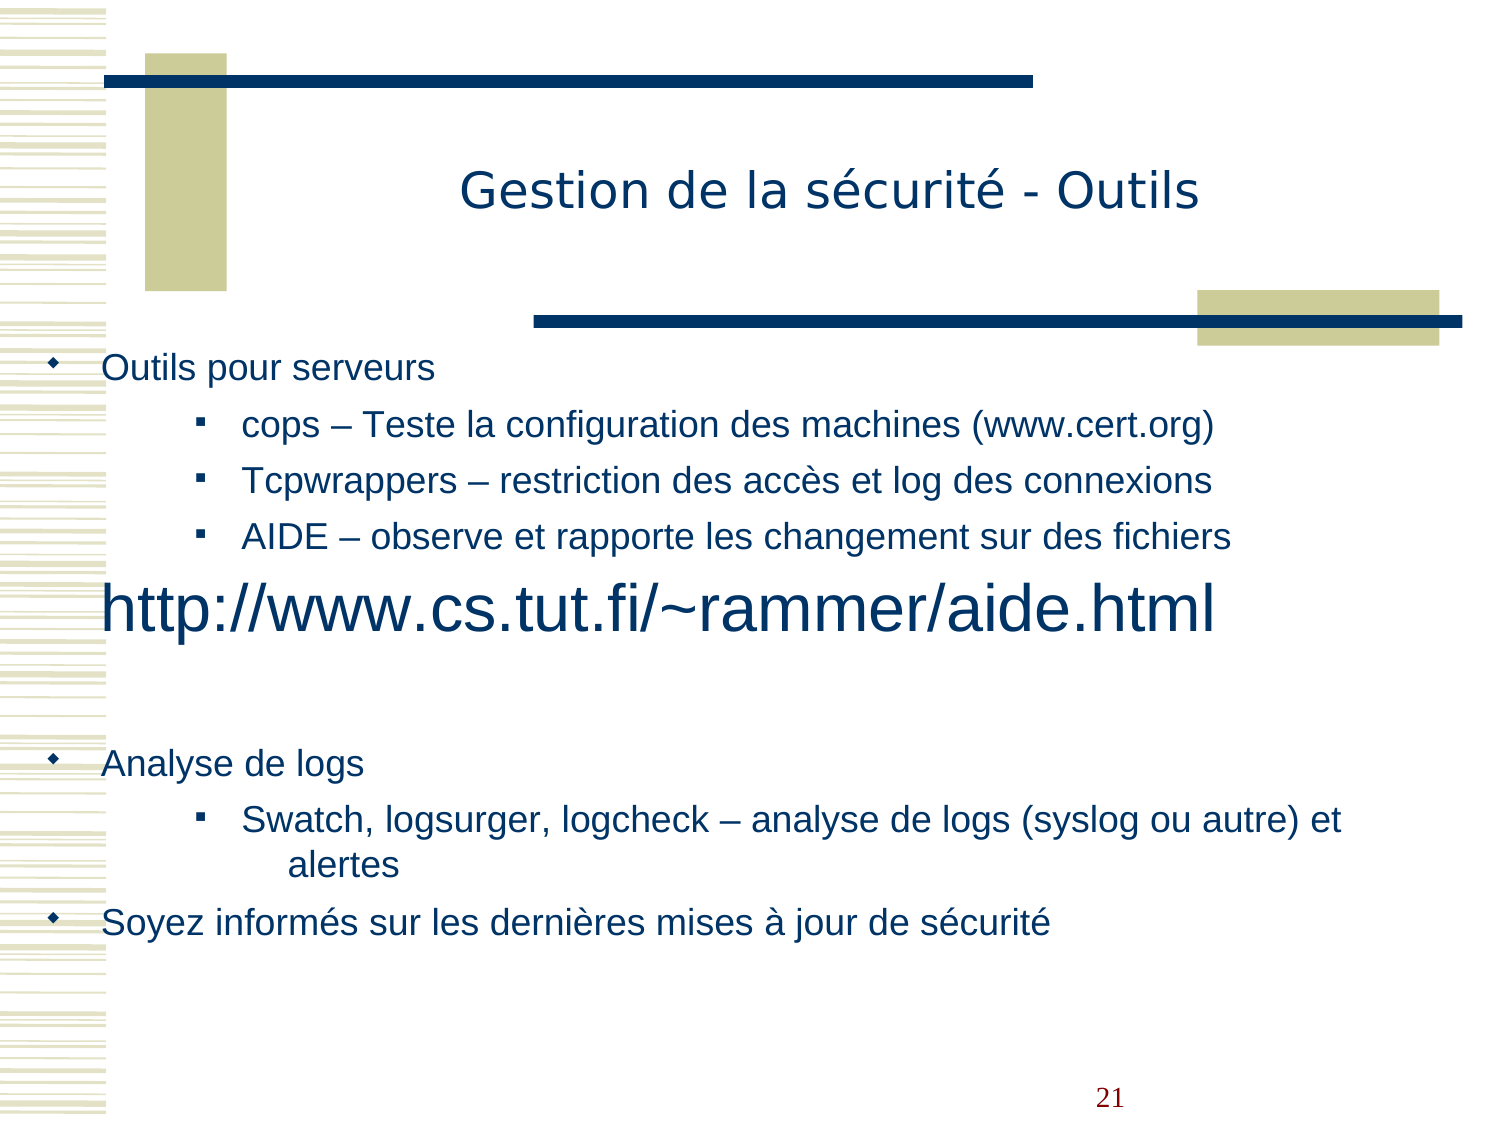

# Gestion de la sécurité - Outils
Outils pour serveurs
cops – Teste la configuration des machines (www.cert.org)
Tcpwrappers – restriction des accès et log des connexions
AIDE – observe et rapporte les changement sur des fichiers
http://www.cs.tut.fi/~rammer/aide.html
Analyse de logs
Swatch, logsurger, logcheck – analyse de logs (syslog ou autre) et alertes
Soyez informés sur les dernières mises à jour de sécurité